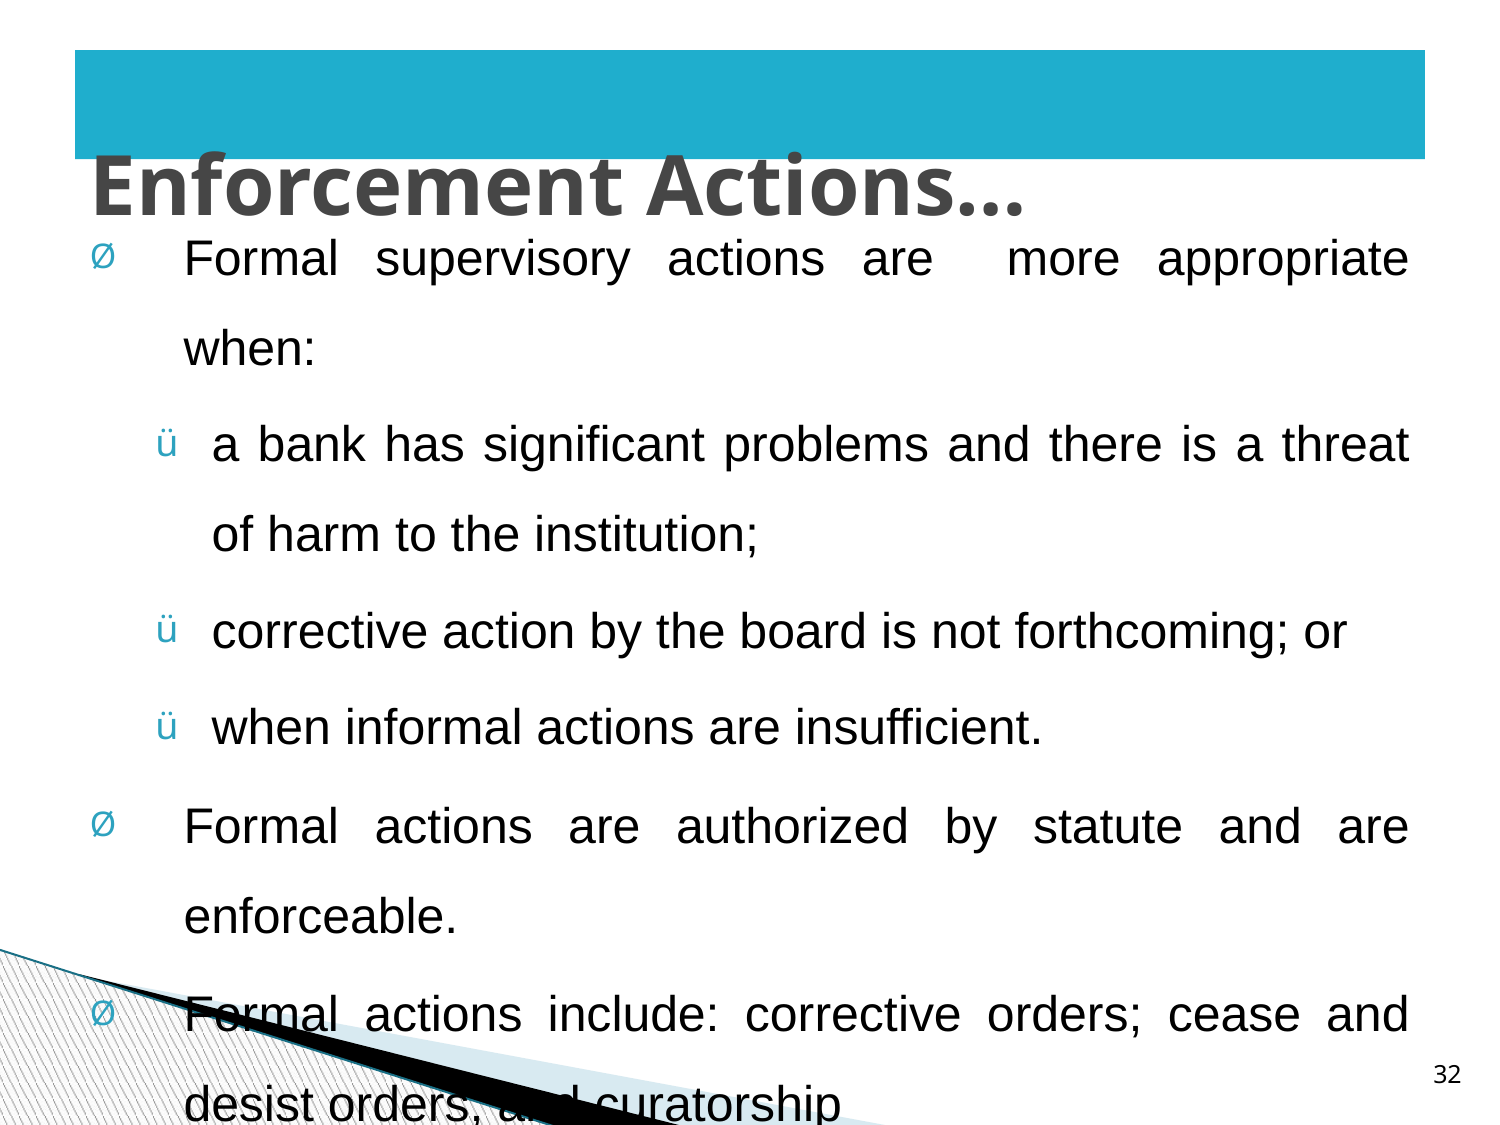

# Enforcement Actions…
Formal supervisory actions are more appropriate when:
a bank has significant problems and there is a threat of harm to the institution;
corrective action by the board is not forthcoming; or
when informal actions are insufficient.
Formal actions are authorized by statute and are enforceable.
Formal actions include: corrective orders; cease and desist orders; and curatorship